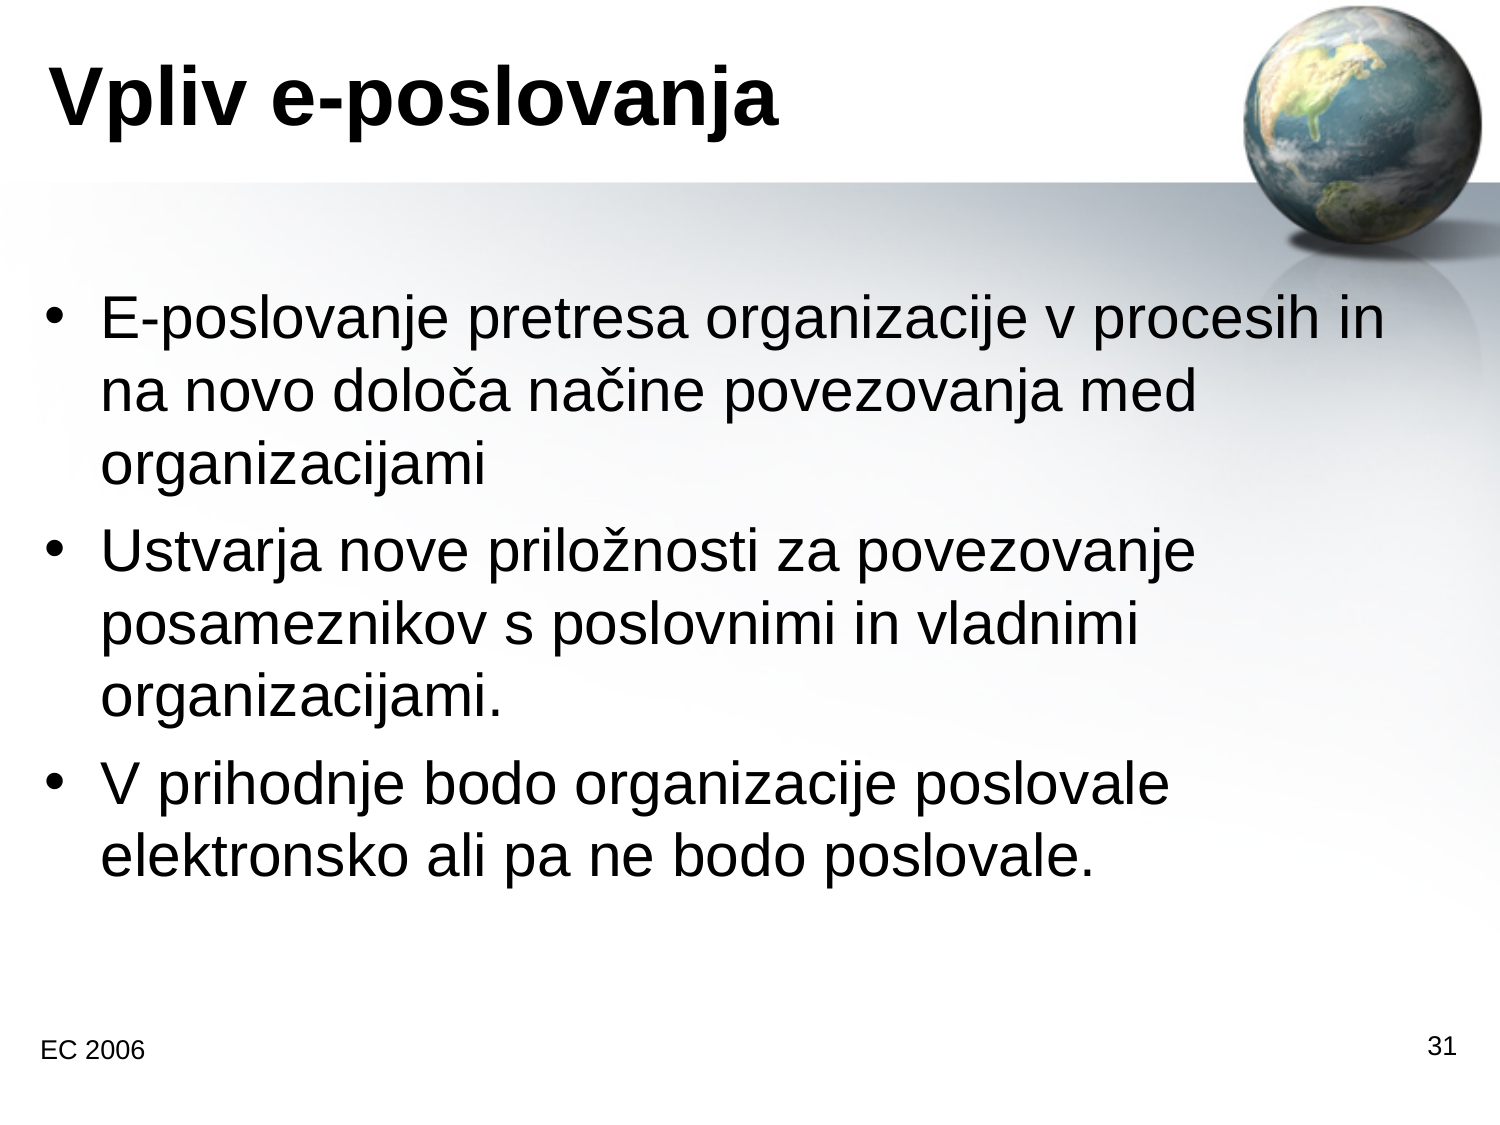

# Vpliv e-poslovanja
E-poslovanje pretresa organizacije v procesih in na novo določa načine povezovanja med organizacijami
Ustvarja nove priložnosti za povezovanje posameznikov s poslovnimi in vladnimi organizacijami.
V prihodnje bodo organizacije poslovale elektronsko ali pa ne bodo poslovale.
EC 2006